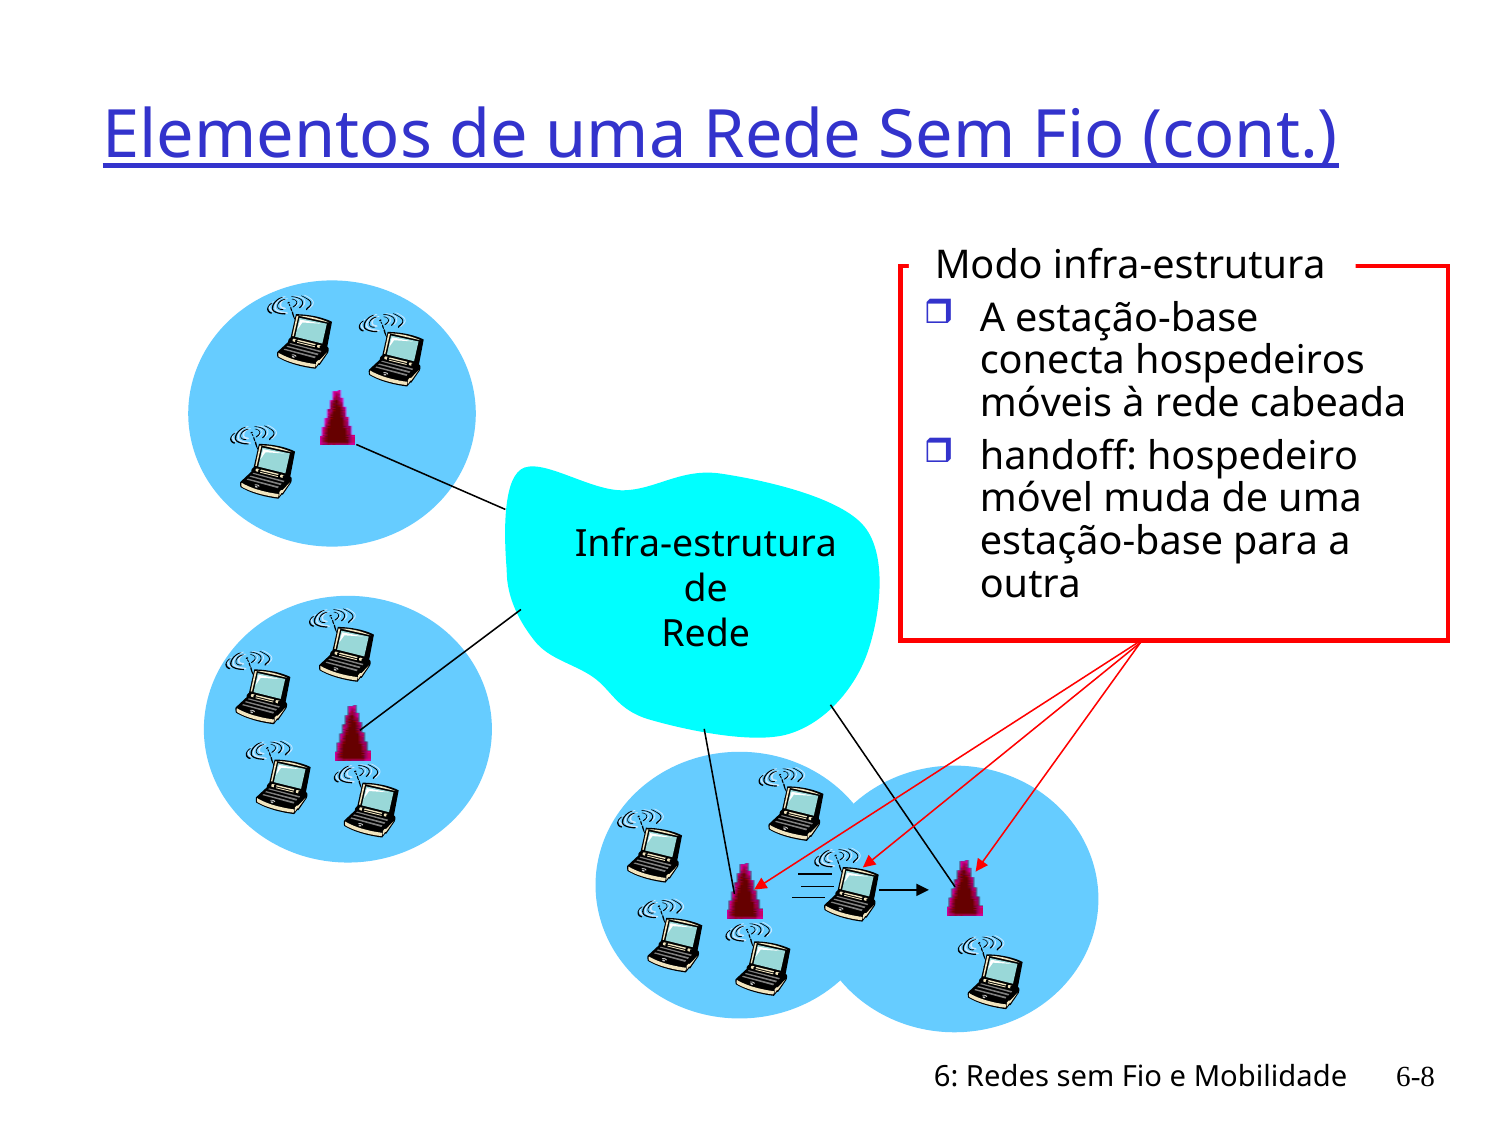

Elementos de uma Rede Sem Fio (cont.)
 Modo infra-estrutura
A estação-base conecta hospedeiros móveis à rede cabeada
handoff: hospedeiro móvel muda de uma estação-base para a outra
Infra-estrutura
de
Rede
6: Redes sem Fio e Mobilidade